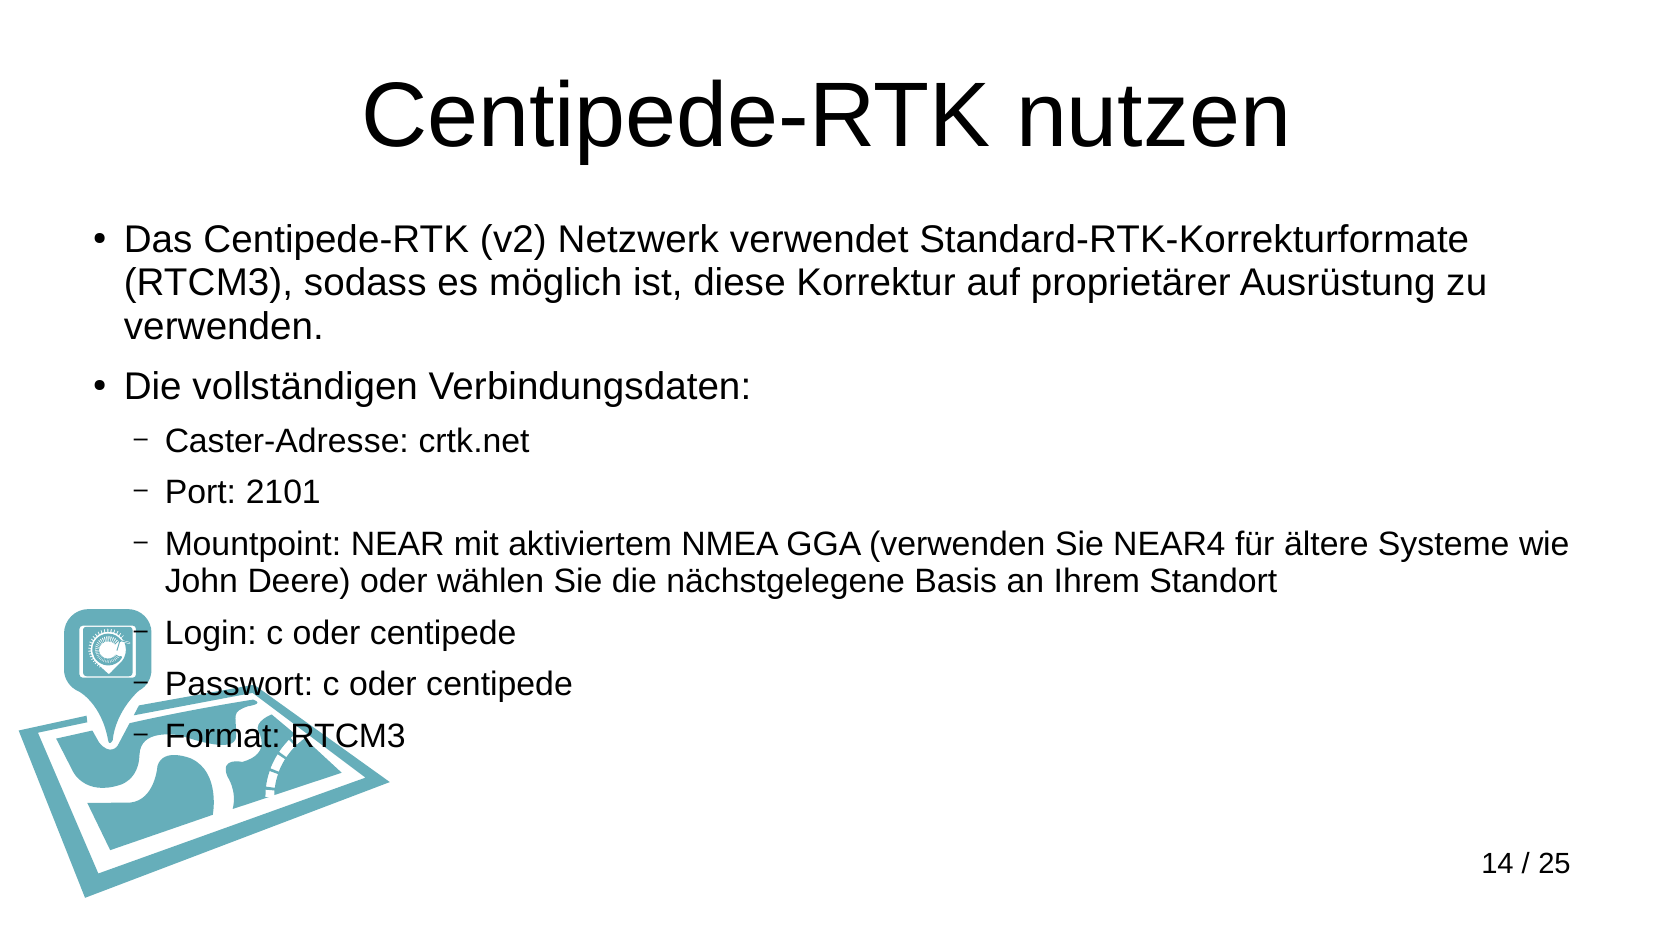

# Centipede-RTK nutzen
Das Centipede-RTK (v2) Netzwerk verwendet Standard-RTK-Korrekturformate (RTCM3), sodass es möglich ist, diese Korrektur auf proprietärer Ausrüstung zu verwenden.
Die vollständigen Verbindungsdaten:
Caster-Adresse: crtk.net
Port: 2101
Mountpoint: NEAR mit aktiviertem NMEA GGA (verwenden Sie NEAR4 für ältere Systeme wie John Deere) oder wählen Sie die nächstgelegene Basis an Ihrem Standort
Login: c oder centipede
Passwort: c oder centipede
Format: RTCM3
14